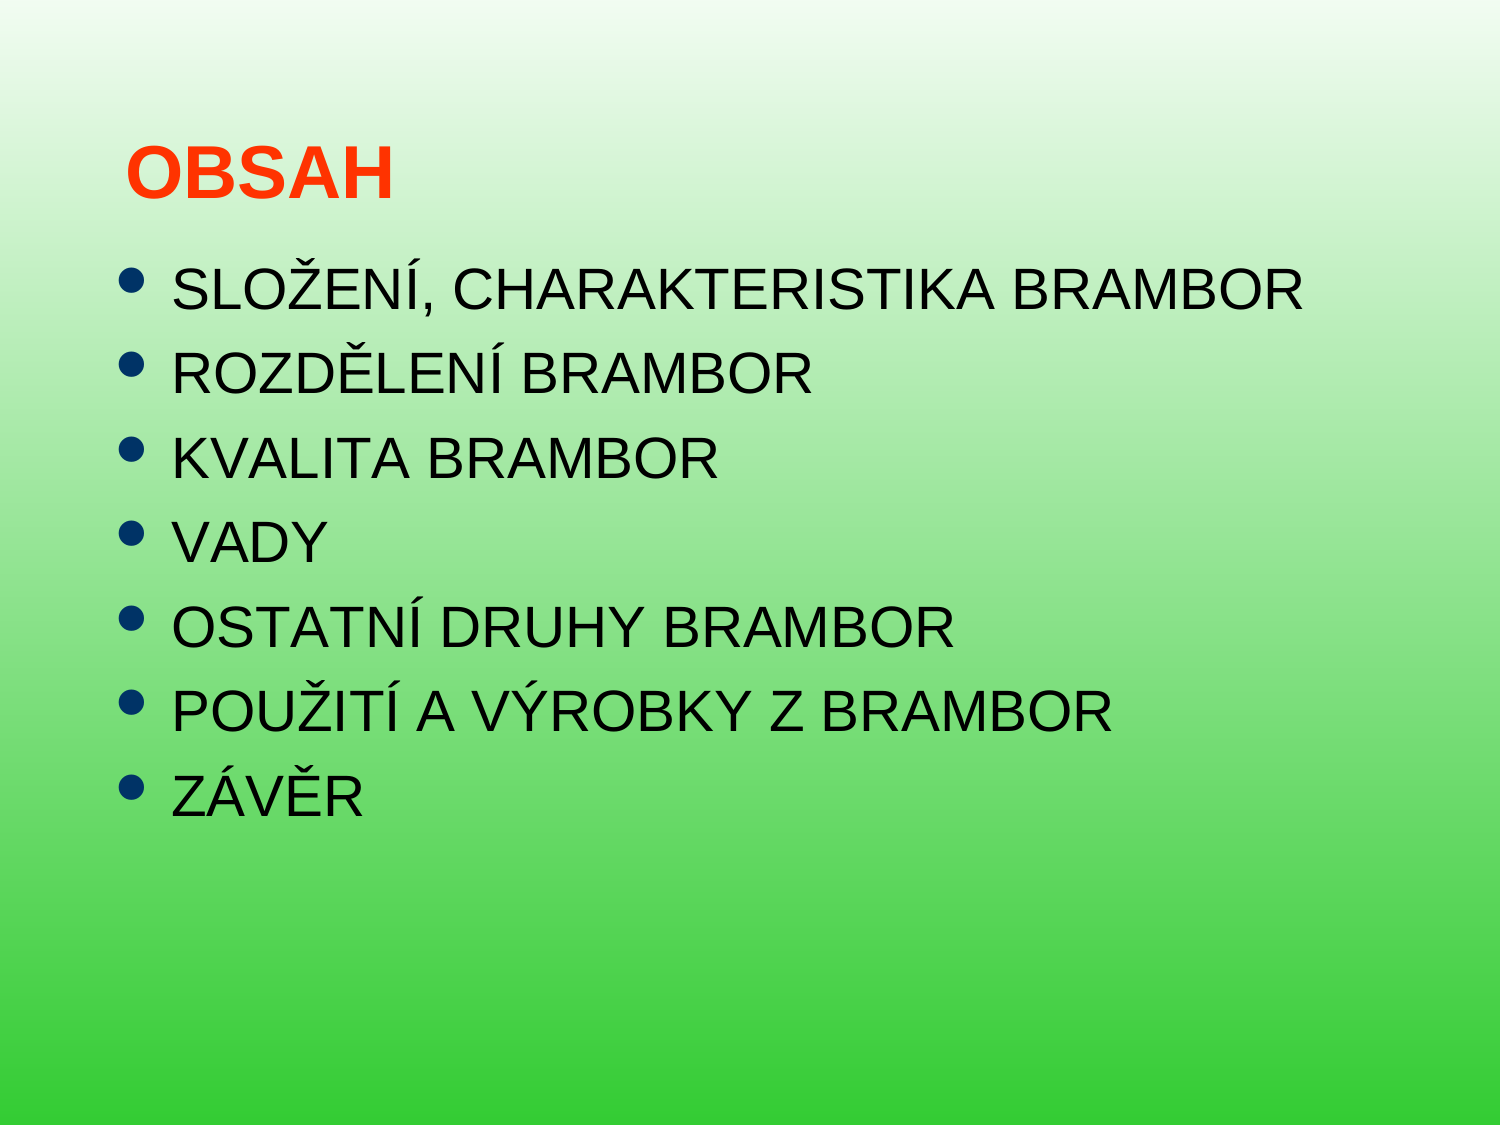

# OBSAH
SLOŽENÍ, CHARAKTERISTIKA BRAMBOR
ROZDĚLENÍ BRAMBOR
KVALITA BRAMBOR
VADY
OSTATNÍ DRUHY BRAMBOR
POUŽITÍ A VÝROBKY Z BRAMBOR
ZÁVĚR